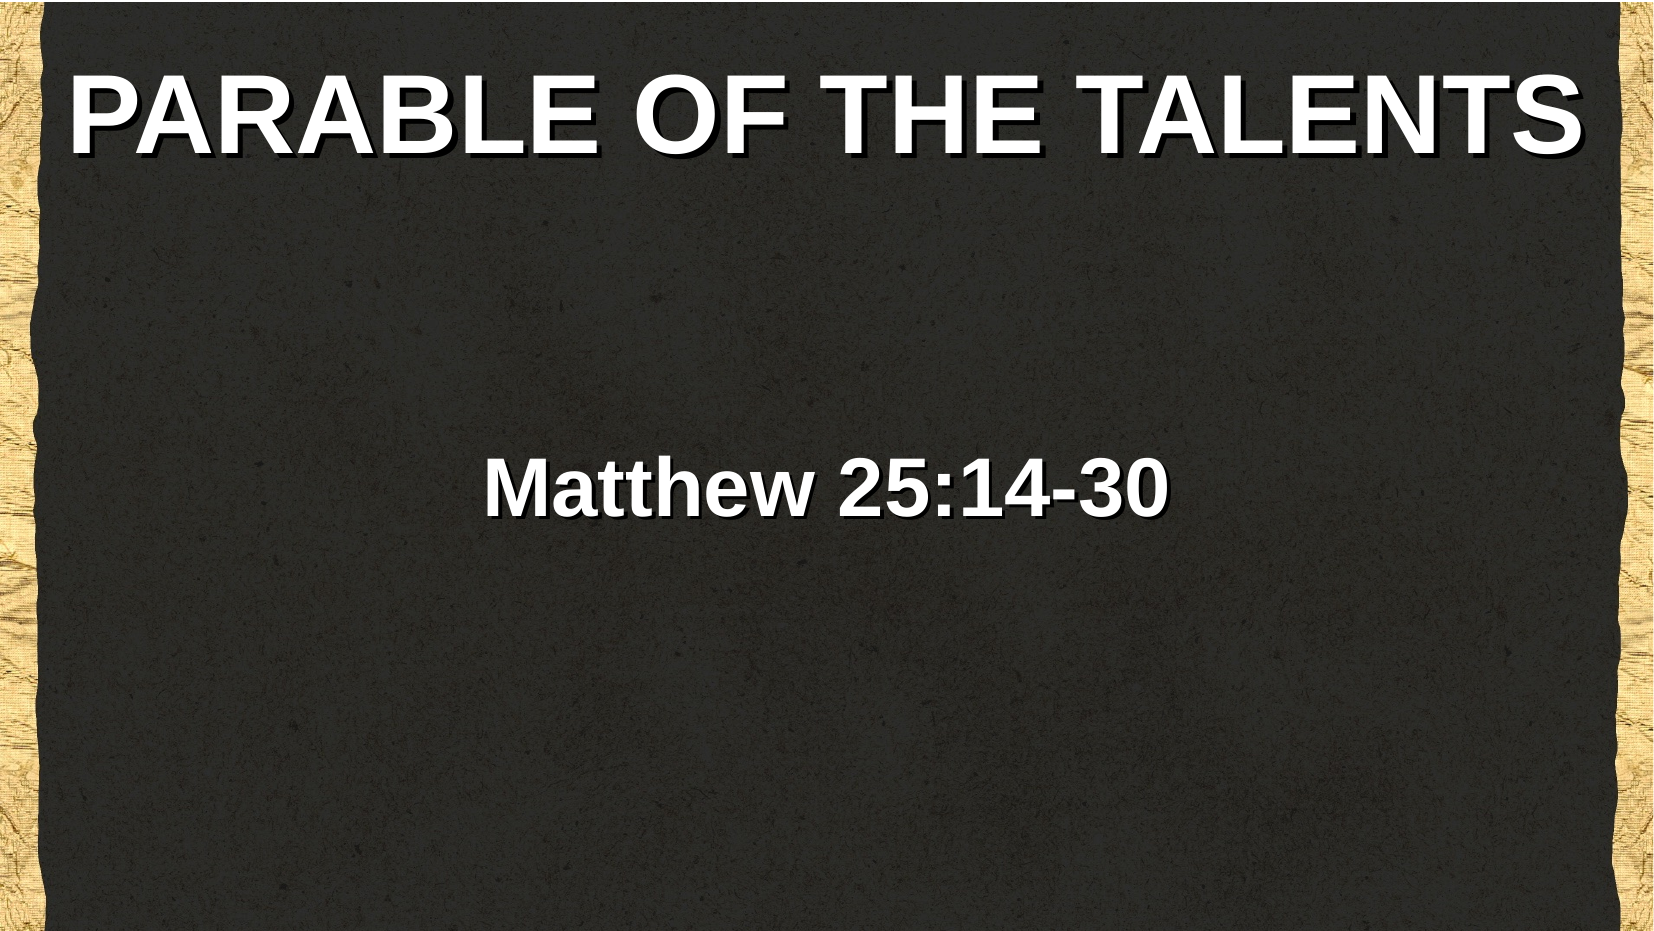

# PARABLE OF THE TALENTS
Matthew 25:14-30